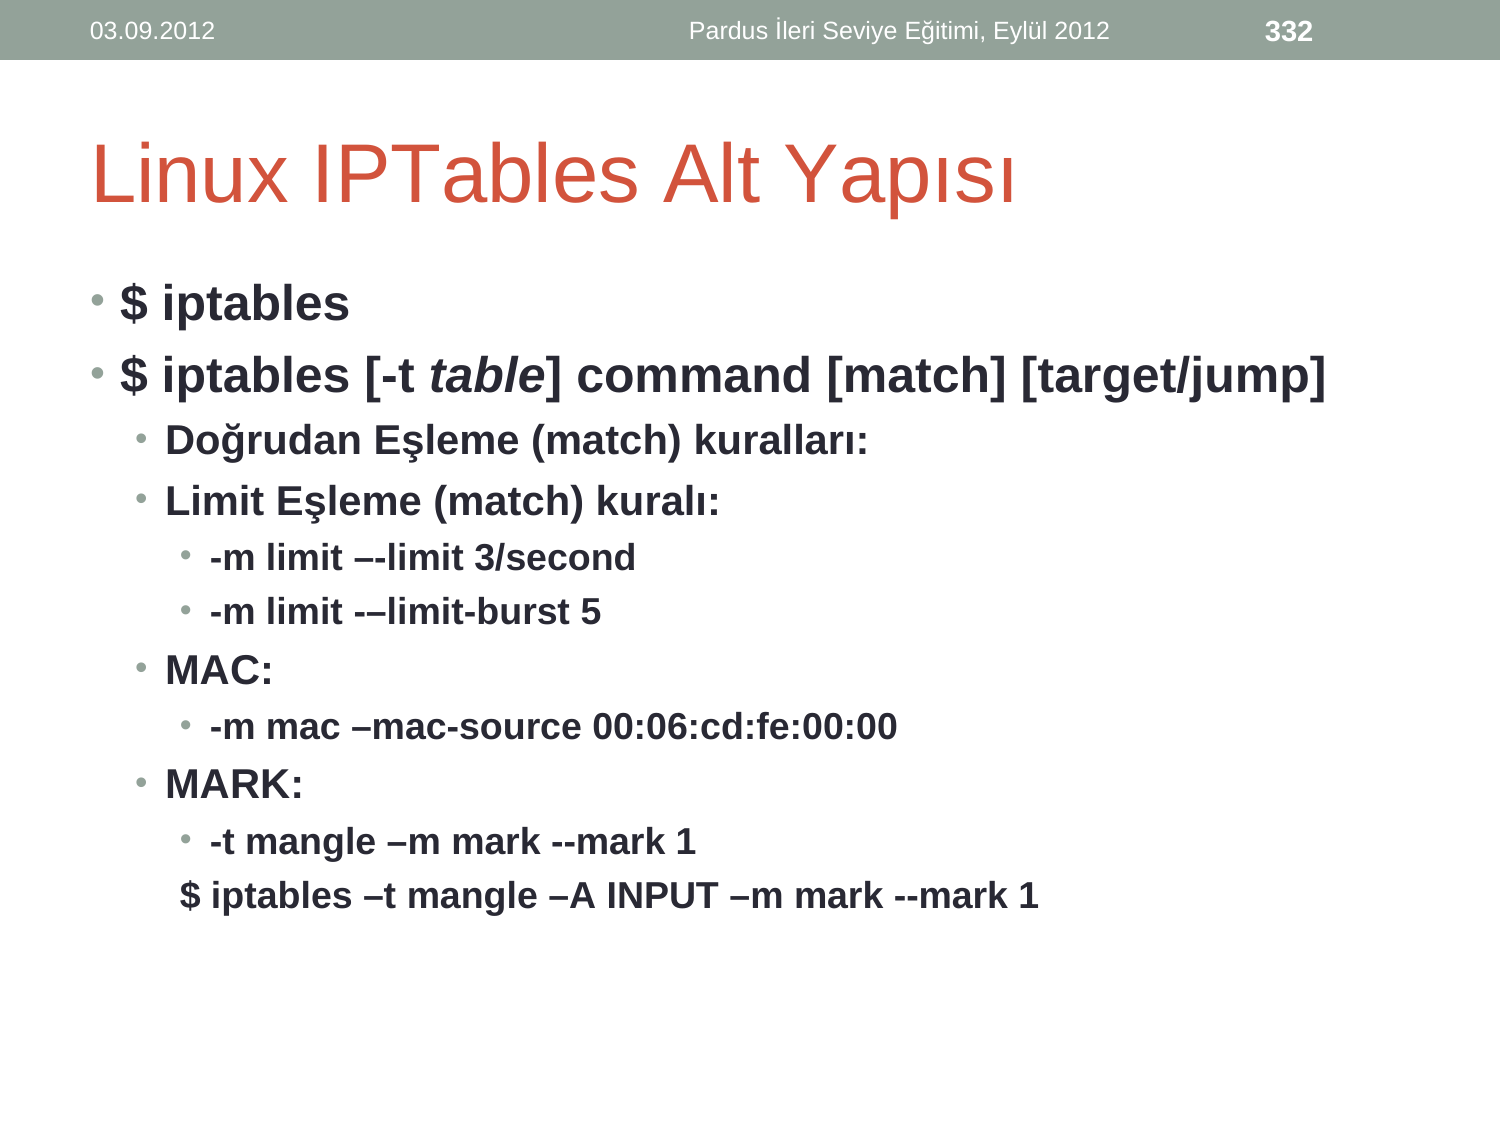

03.09.2012
Pardus İleri Seviye Eğitimi, Eylül 2012
# Linux IPTables Alt Yapısı
$ iptables
$ iptables [-t table] command [match] [target/jump]
Doğrudan Eşleme (match) kuralları:
Limit Eşleme (match) kuralı:
-m limit –-limit 3/second
-m limit -–limit-burst 5
MAC:
-m mac –mac-source 00:06:cd:fe:00:00
MARK:
-t mangle –m mark --mark 1
$ iptables –t mangle –A INPUT –m mark --mark 1